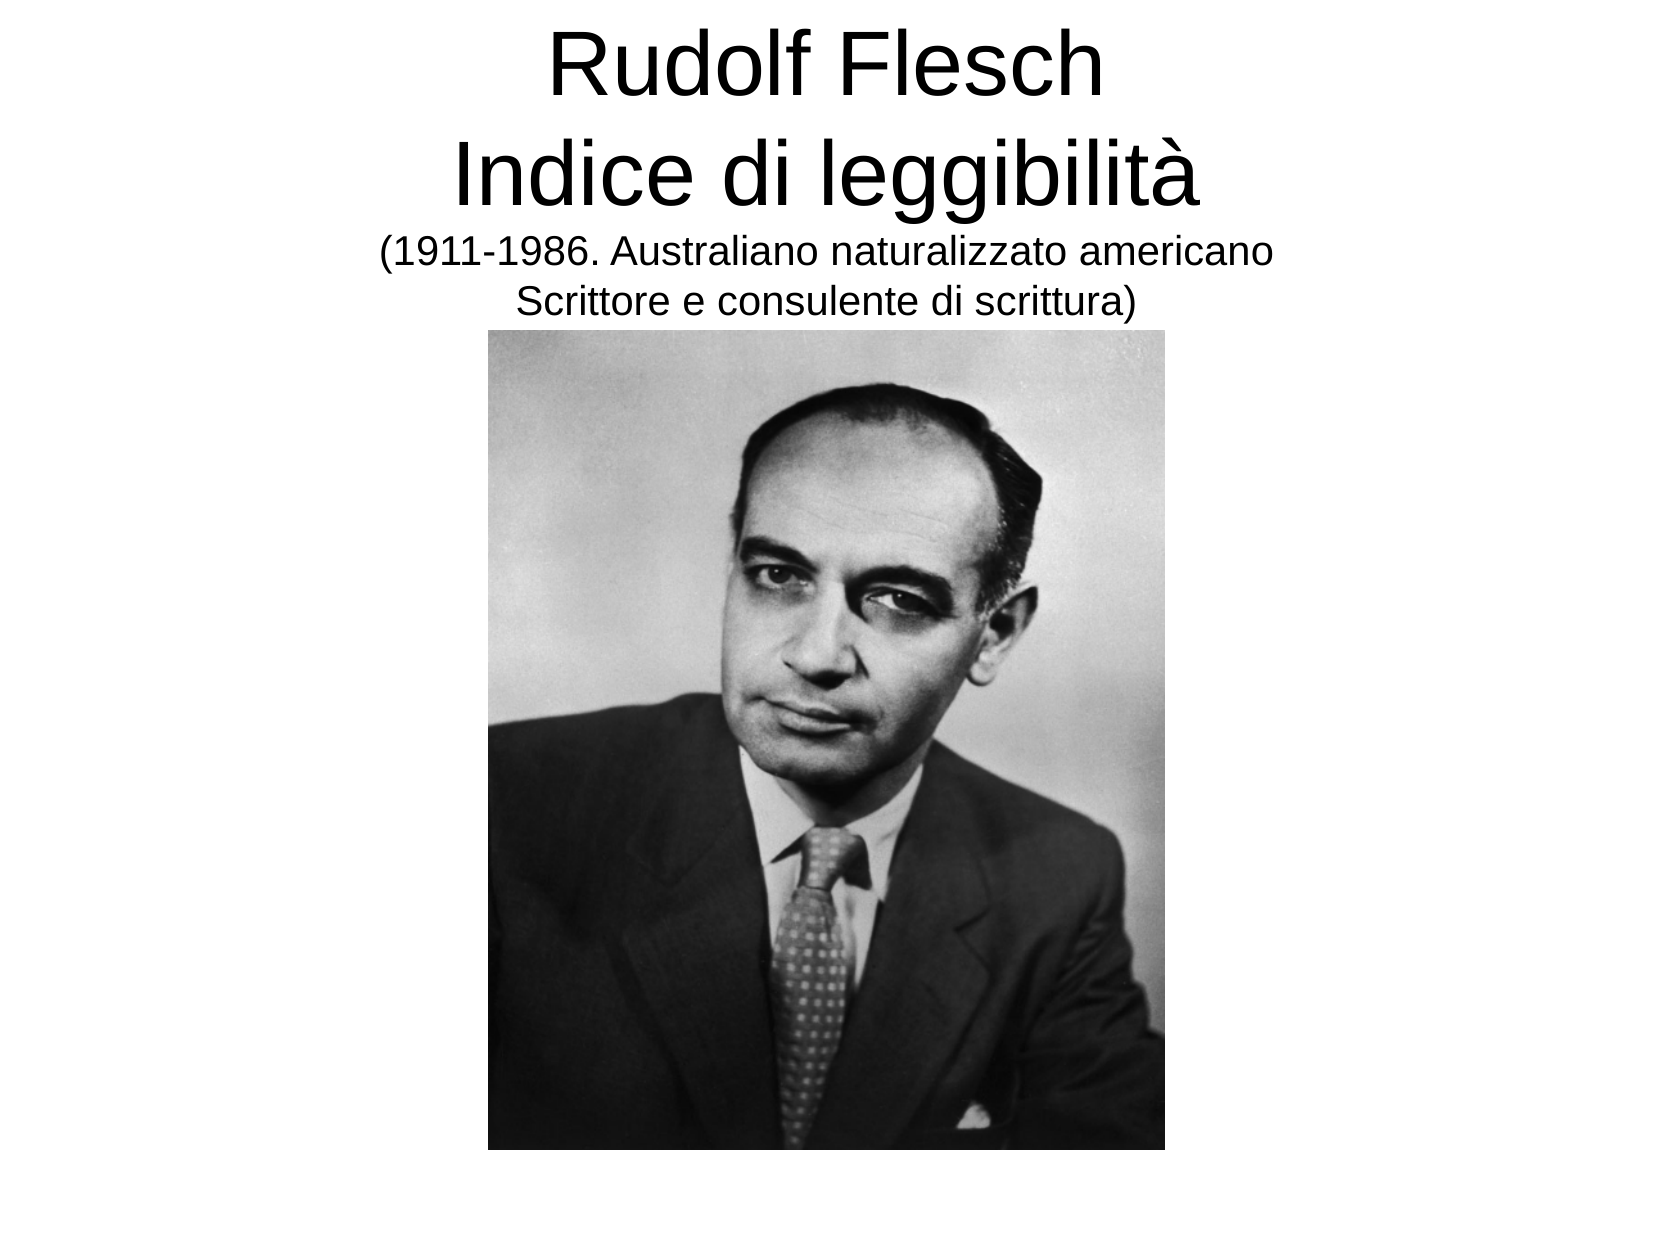

# Rudolf Flesch Indice di leggibilità (1911-1986. Australiano naturalizzato americano Scrittore e consulente di scrittura)